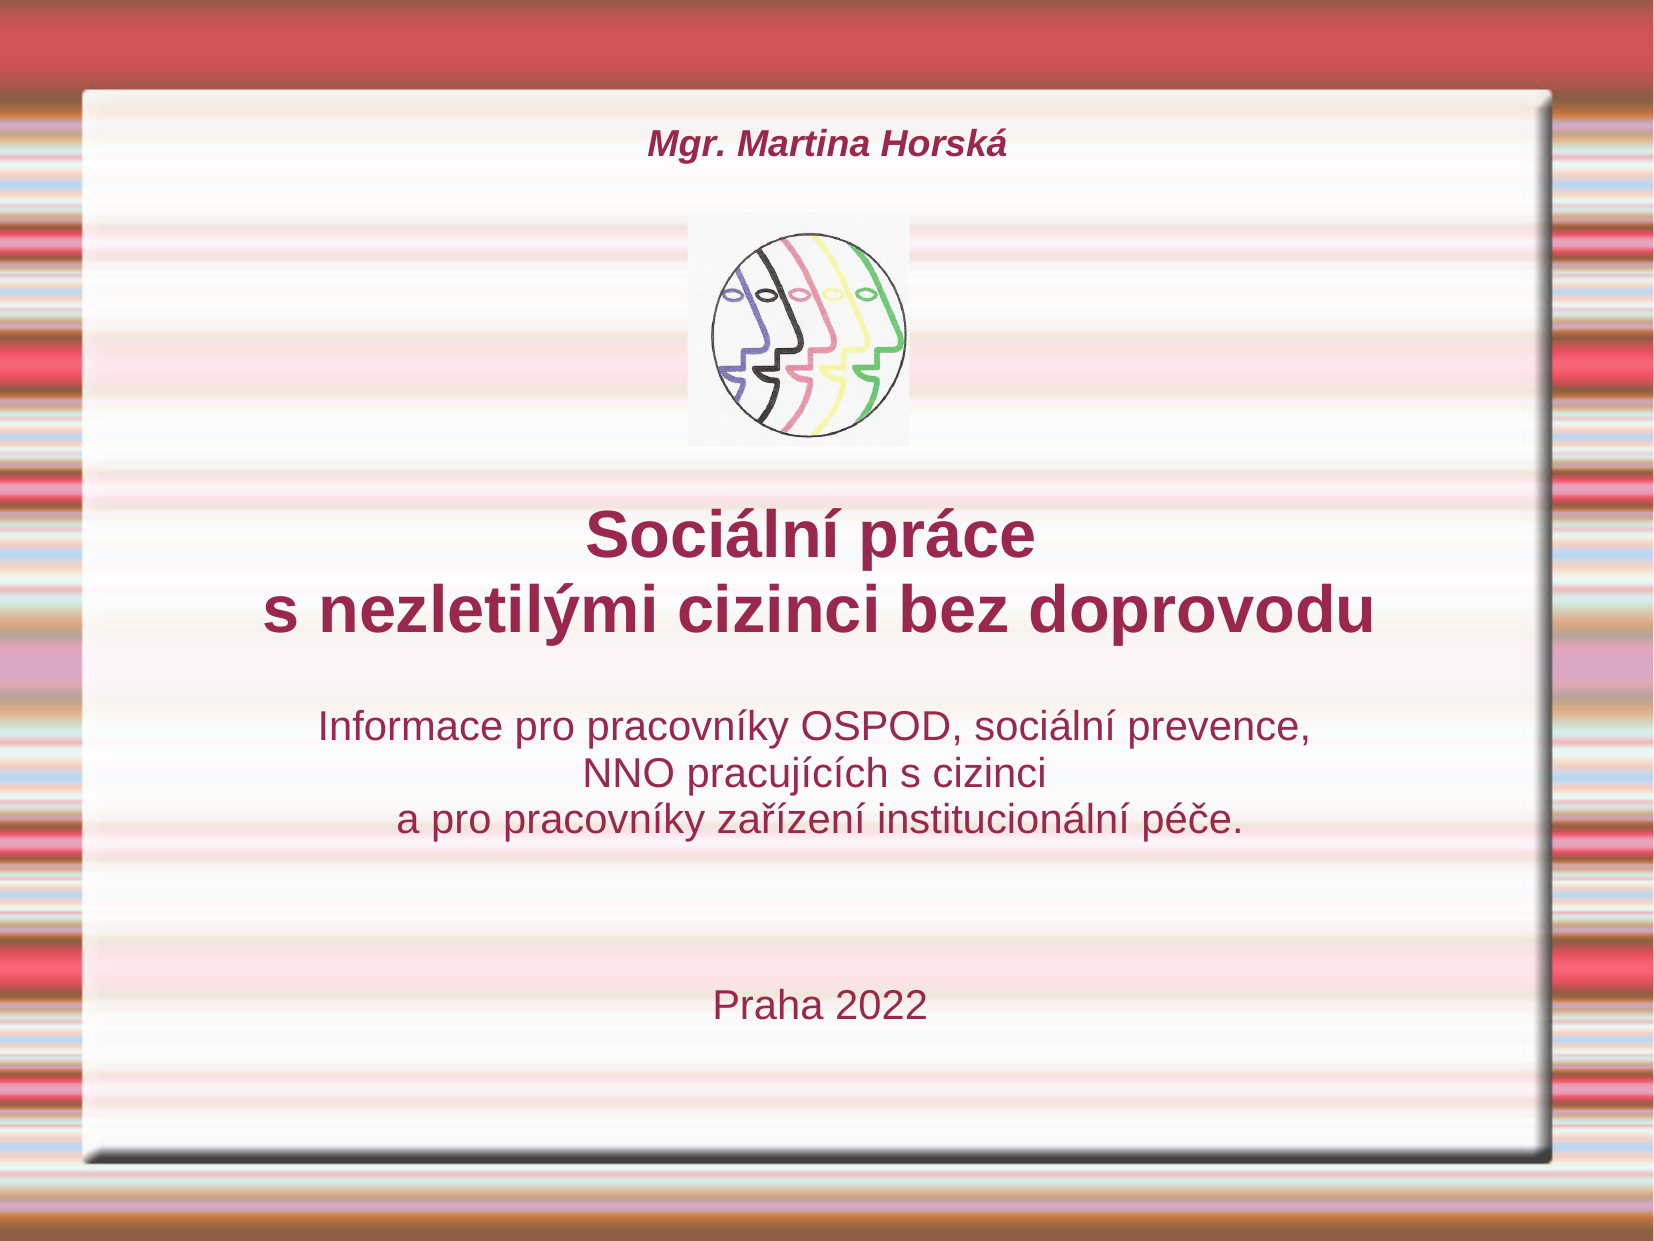

# Mgr. Martina Horská
Sociální práce
s nezletilými cizinci bez doprovodu
Informace pro pracovníky OSPOD, sociální prevence,
NNO pracujících s cizinci
a pro pracovníky zařízení institucionální péče.
Praha 2022